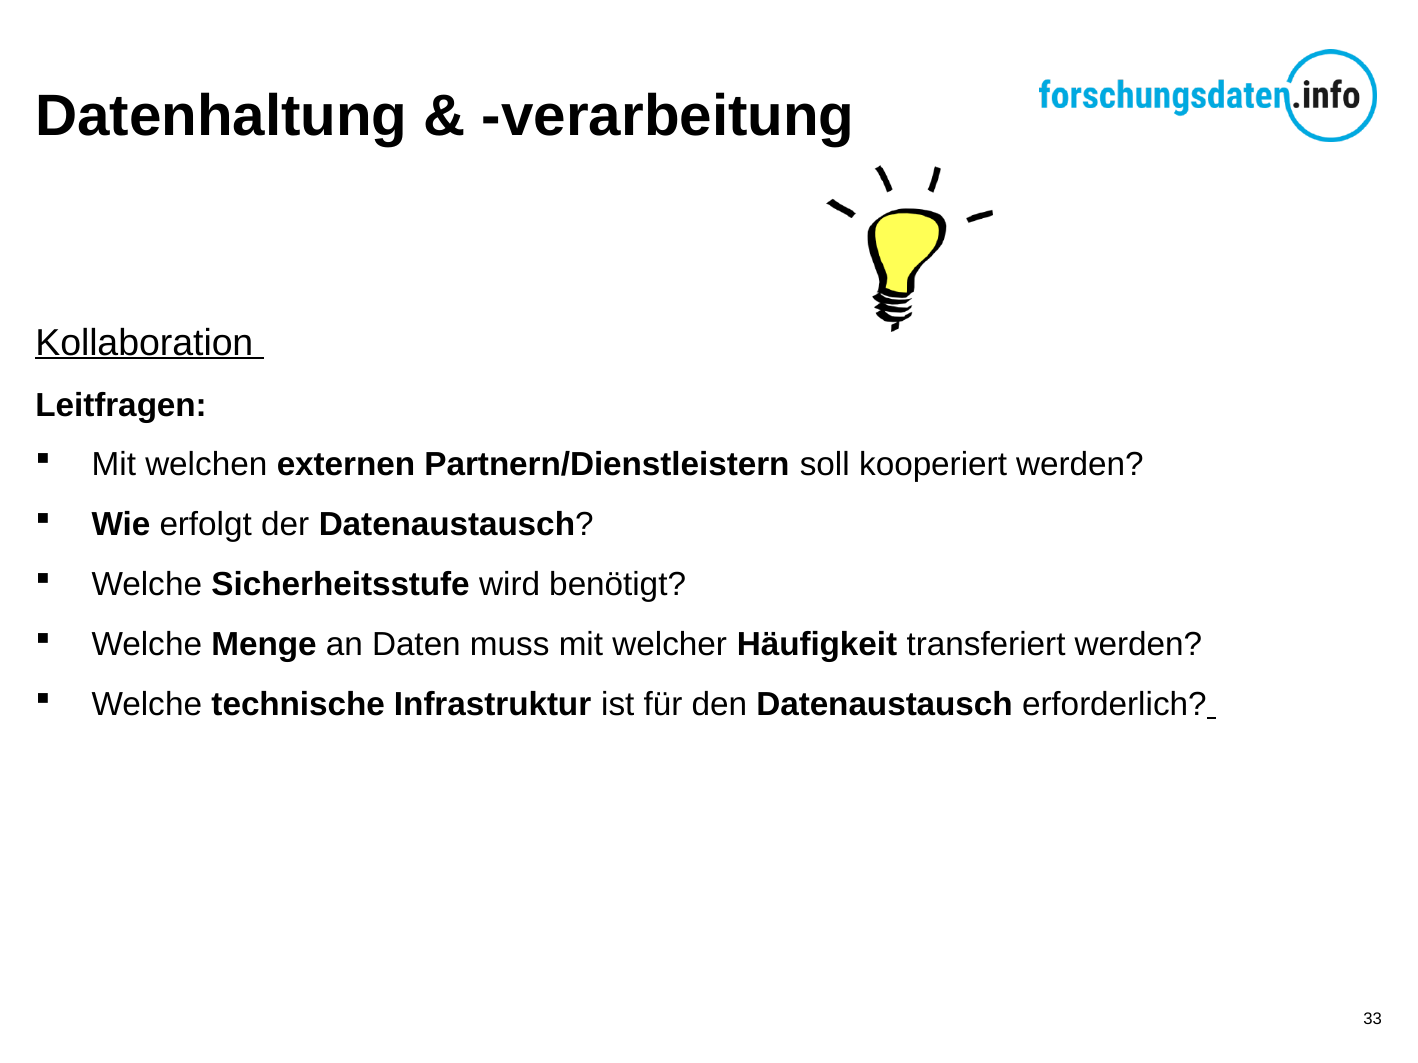

# Datenhaltung & -verarbeitung
Kollaboration
Leitfragen:
Mit welchen externen Partnern/Dienstleistern soll kooperiert werden?
Wie erfolgt der Datenaustausch?
Welche Sicherheitsstufe wird benötigt?
Welche Menge an Daten muss mit welcher Häufigkeit transferiert werden?
Welche technische Infrastruktur ist für den Datenaustausch erforderlich?